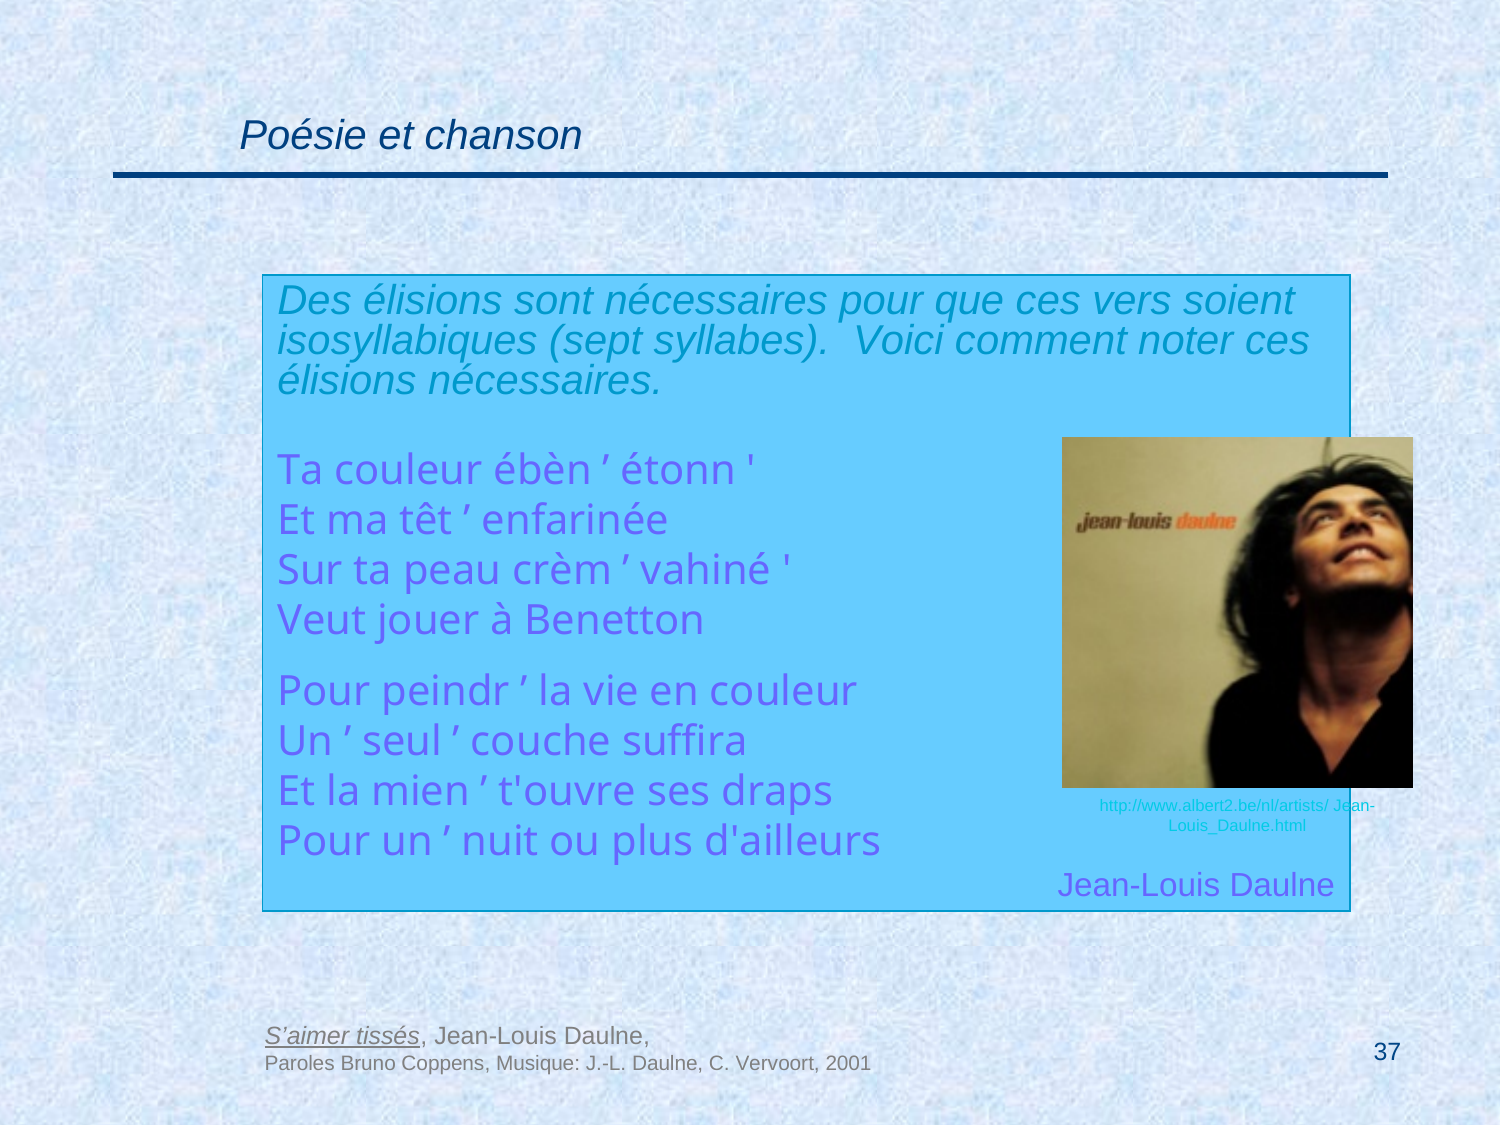

Poésie et chanson
Des élisions sont nécessaires pour que ces vers soient isosyllabiques (sept syllabes). Voici comment noter ces élisions nécessaires.
Ta couleur ébèn ’ étonn '
Et ma têt ’ enfarinée
Sur ta peau crèm ’ vahiné '
Veut jouer à Benetton
Pour peindr ’ la vie en couleur
Un ’ seul ’ couche suffira
Et la mien ’ t'ouvre ses draps
Pour un ’ nuit ou plus d'ailleurs
Jean-Louis Daulne
http://www.albert2.be/nl/artists/ Jean-Louis_Daulne.html
S’aimer tissés, Jean-Louis Daulne,
Paroles Bruno Coppens, Musique: J.-L. Daulne, C. Vervoort, 2001
37